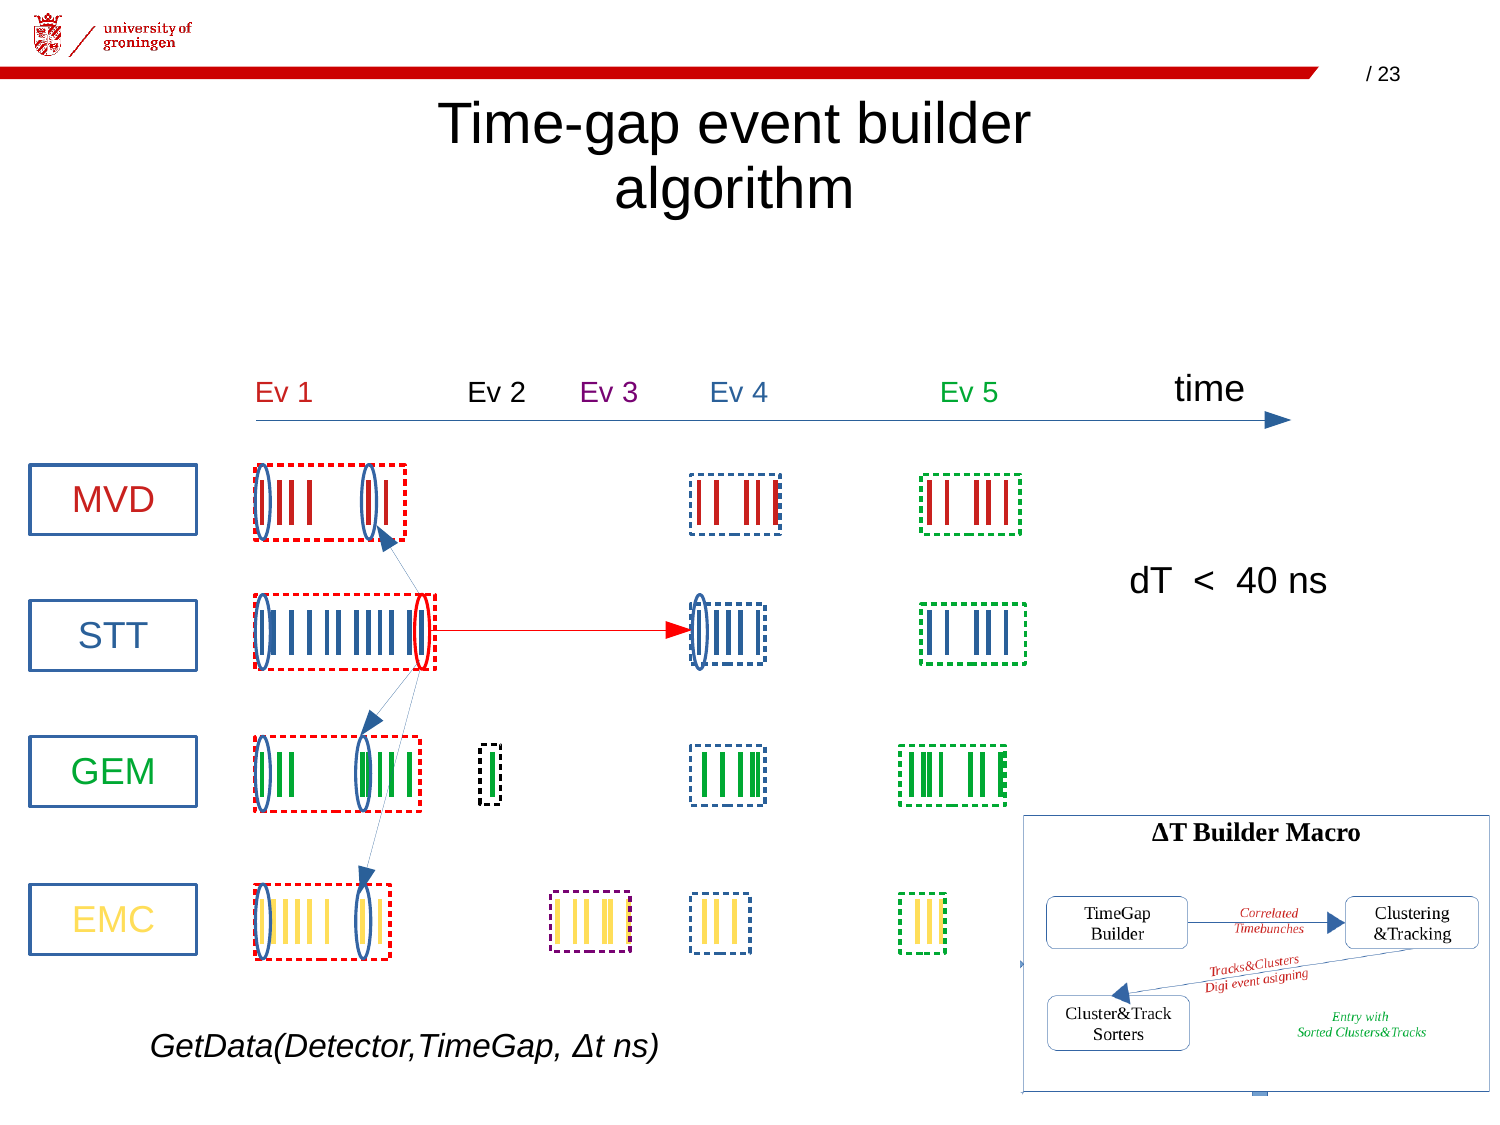

Time-gap event builder algorithm
time
Ev 1
Ev 2
Ev 4
Ev 5
Ev 3
MVD
dT < 40 ns
STT
GEM
EMC
GetData(Detector,TimeGap, Δt ns)